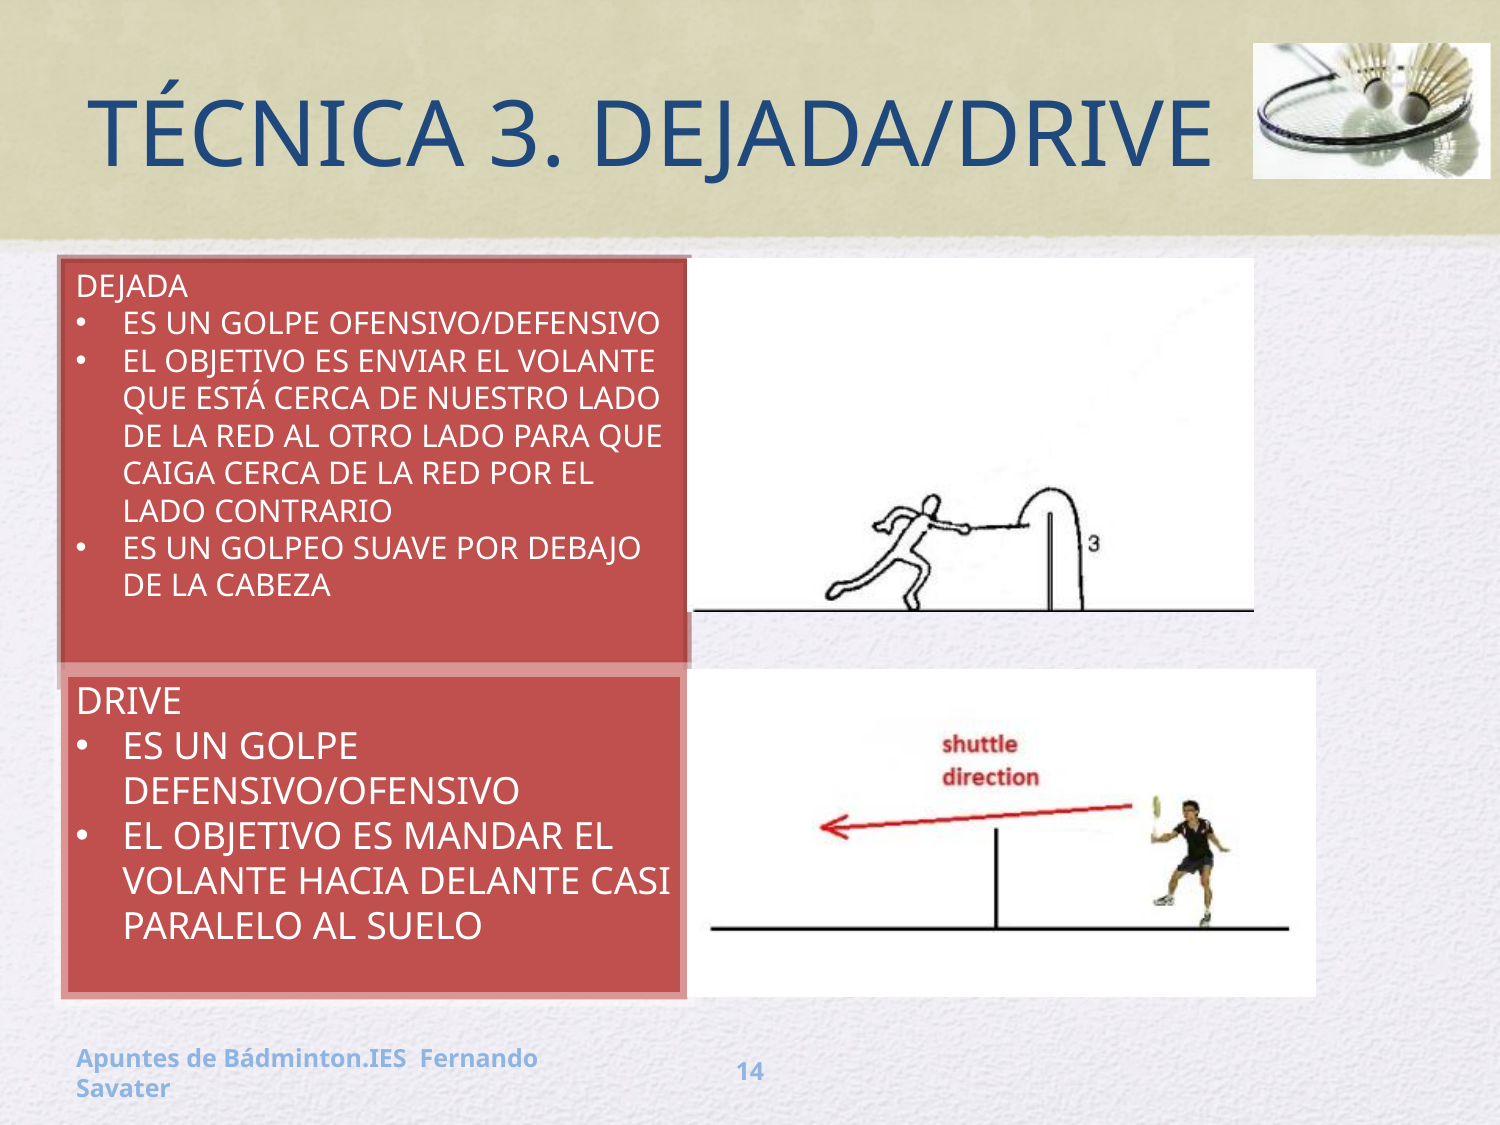

# TÉCNICA 3. DEJADA/DRIVE
DEJADA
ES UN GOLPE OFENSIVO/DEFENSIVO
EL OBJETIVO ES ENVIAR EL VOLANTE QUE ESTÁ CERCA DE NUESTRO LADO DE LA RED AL OTRO LADO PARA QUE CAIGA CERCA DE LA RED POR EL LADO CONTRARIO
ES UN GOLPEO SUAVE POR DEBAJO DE LA CABEZA
DRIVE
ES UN GOLPE DEFENSIVO/OFENSIVO
EL OBJETIVO ES MANDAR EL VOLANTE HACIA DELANTE CASI PARALELO AL SUELO
Apuntes de Bádminton.IES Fernando Savater